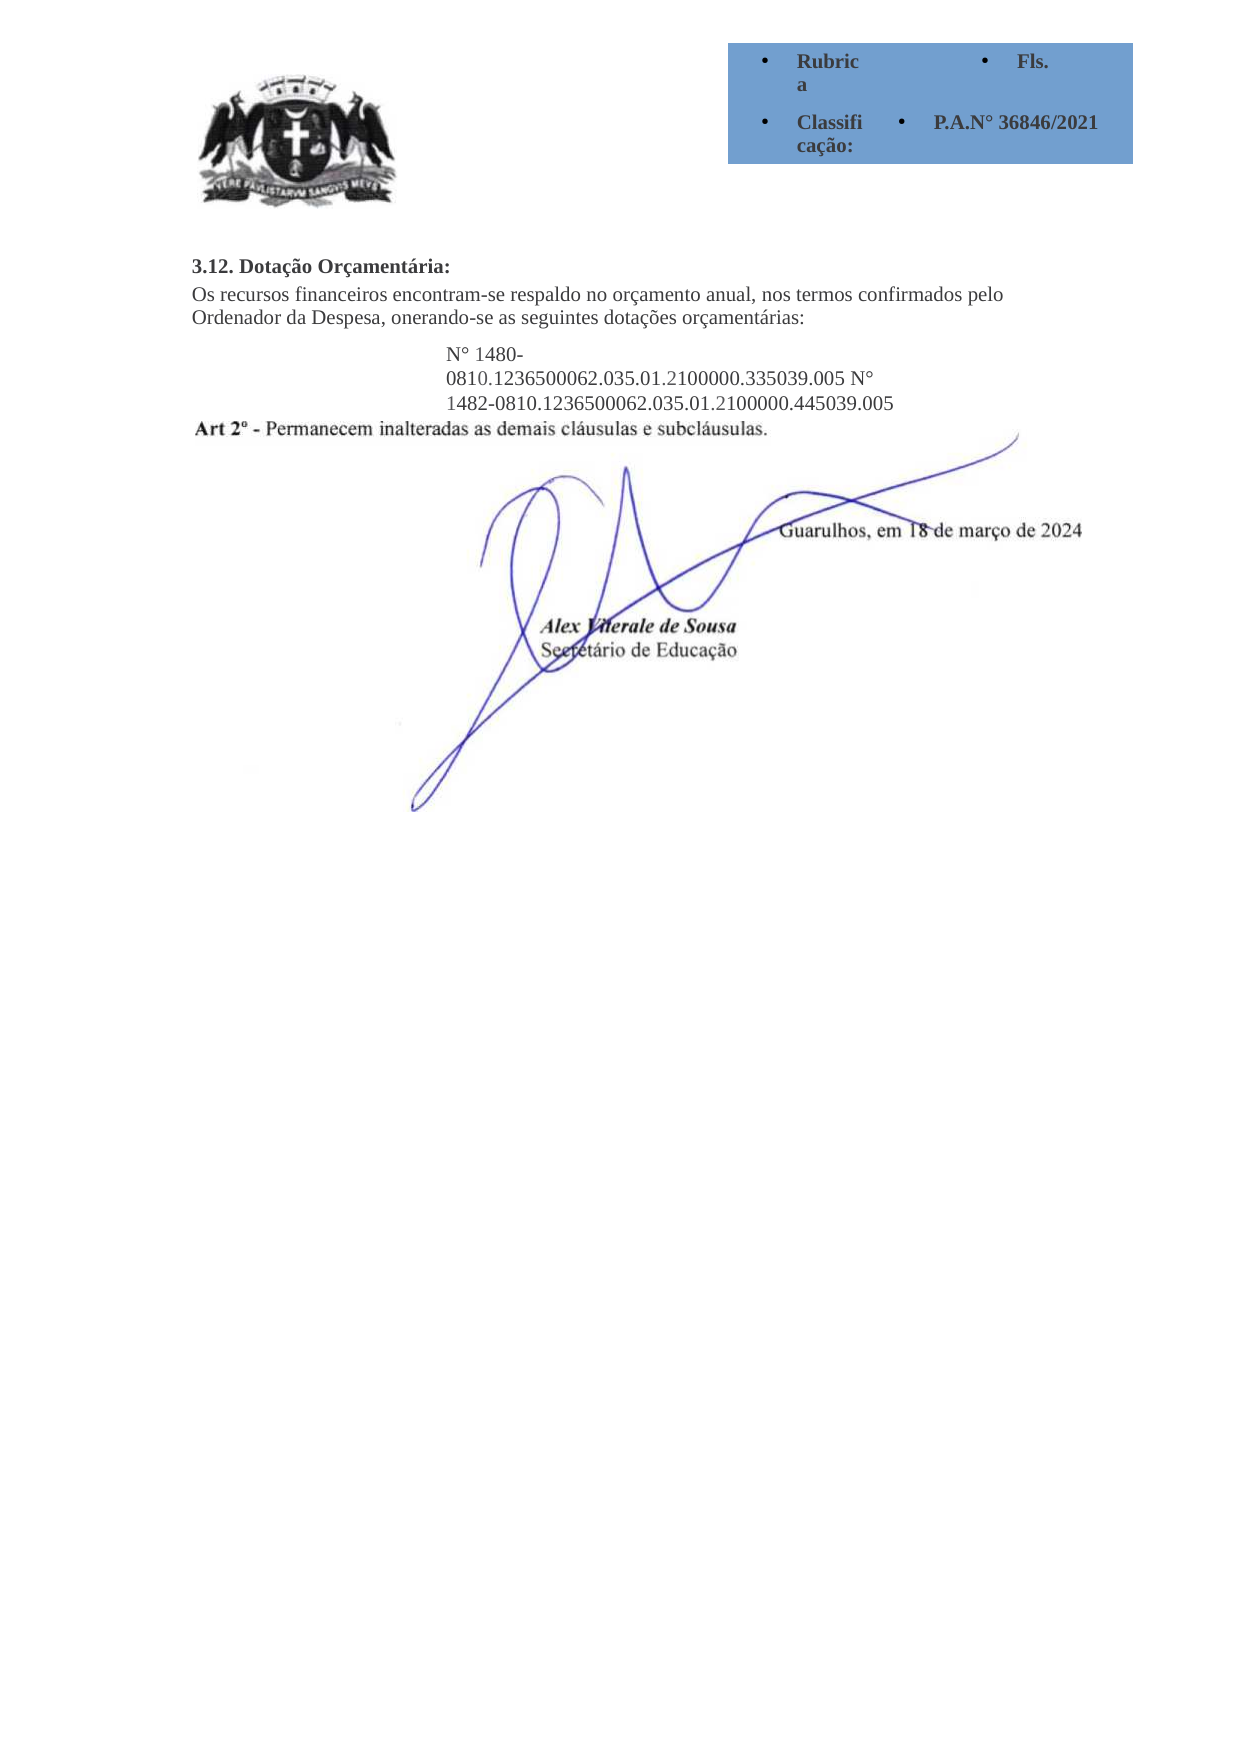

| Rubrica | Fls. |
| --- | --- |
| Classificação: | P.A.N° 36846/2021 |
3.12. Dotação Orçamentária:
Os recursos financeiros encontram-se respaldo no orçamento anual, nos termos confirmados pelo Ordenador da Despesa, onerando-se as seguintes dotações orçamentárias:
N° 1480-0810.1236500062.035.01.2100000.335039.005 N° 1482-0810.1236500062.035.01.2100000.445039.005